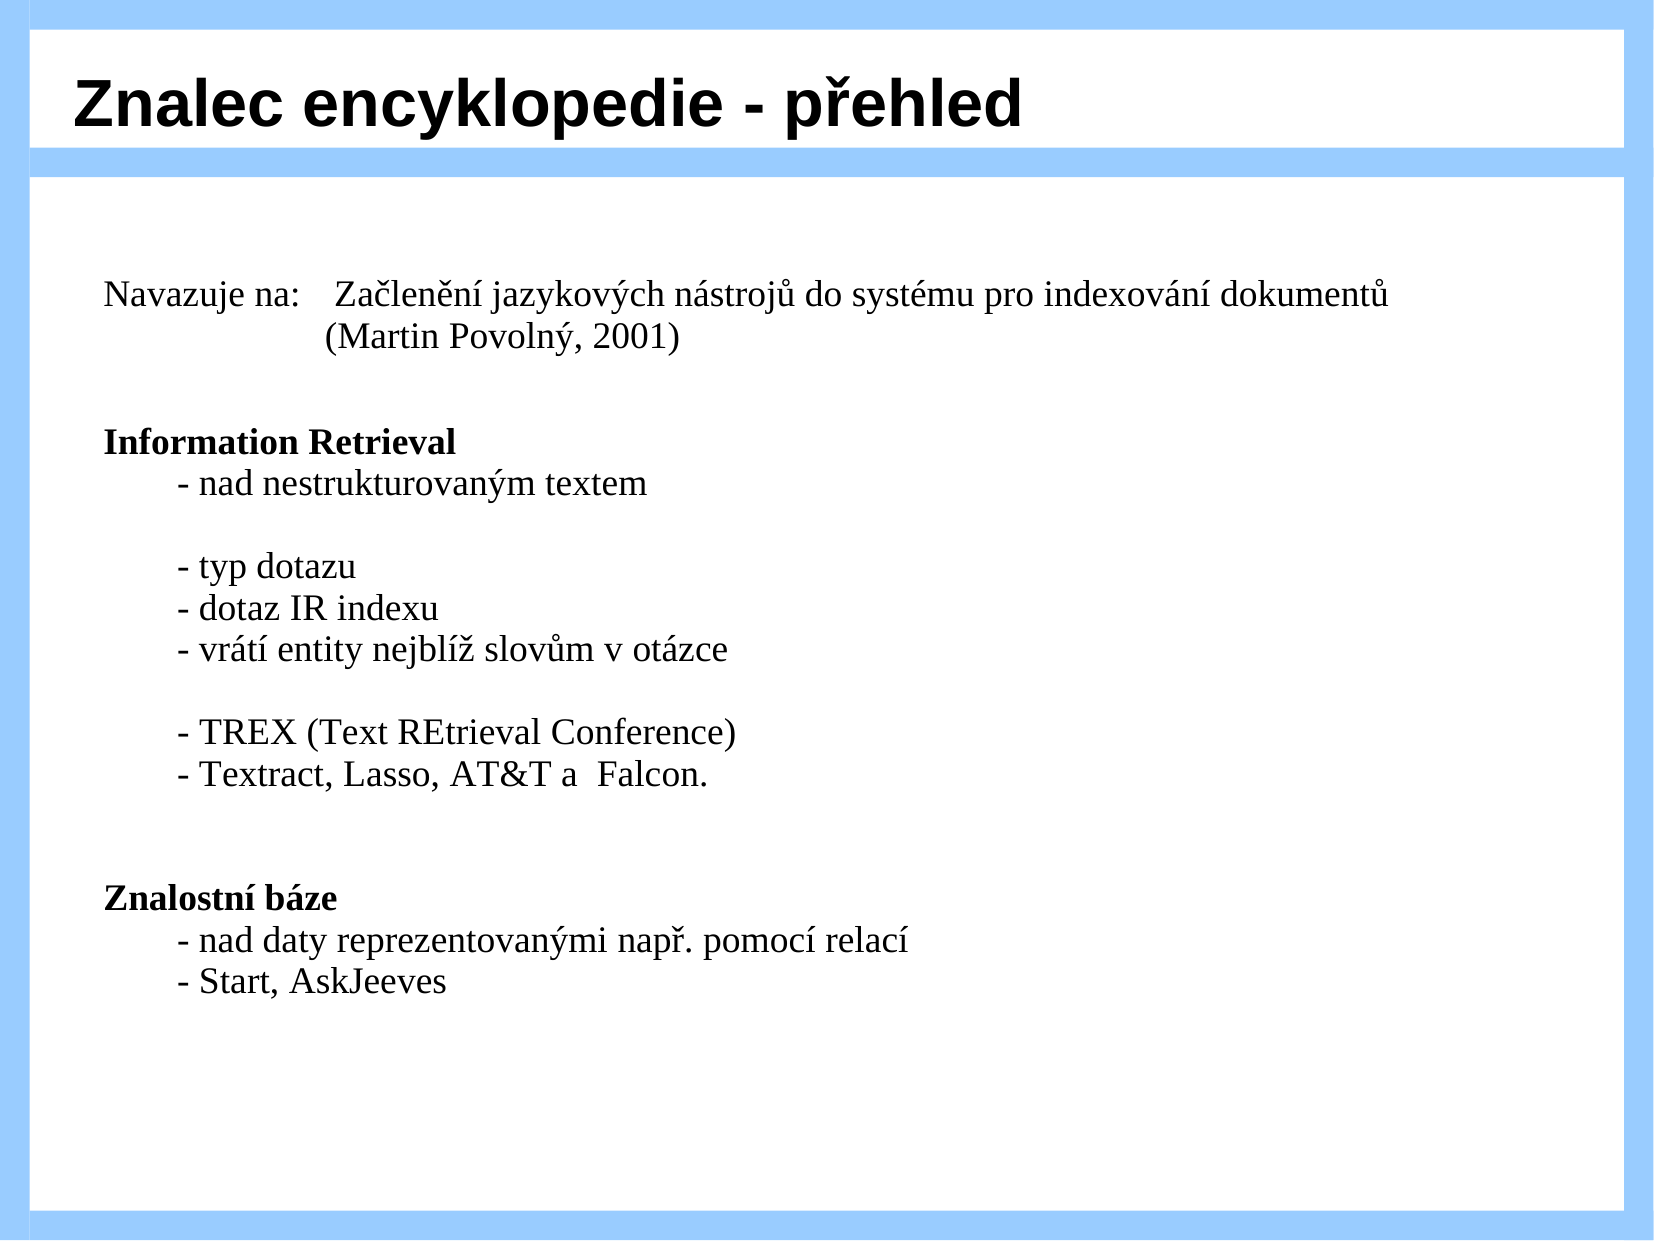

Znalec encyklopedie - přehled
Navazuje na:	 Začlenění jazykových nástrojů do systému pro indexování dokumentů
			(Martin Povolný, 2001)
Information Retrieval
	- nad nestrukturovaným textem
	- typ dotazu
	- dotaz IR indexu
	- vrátí entity nejblíž slovům v otázce
	- TREX (Text REtrieval Conference)
	- Textract, Lasso, AT&T a Falcon.
Znalostní báze
	- nad daty reprezentovanými např. pomocí relací
	- Start, AskJeeves